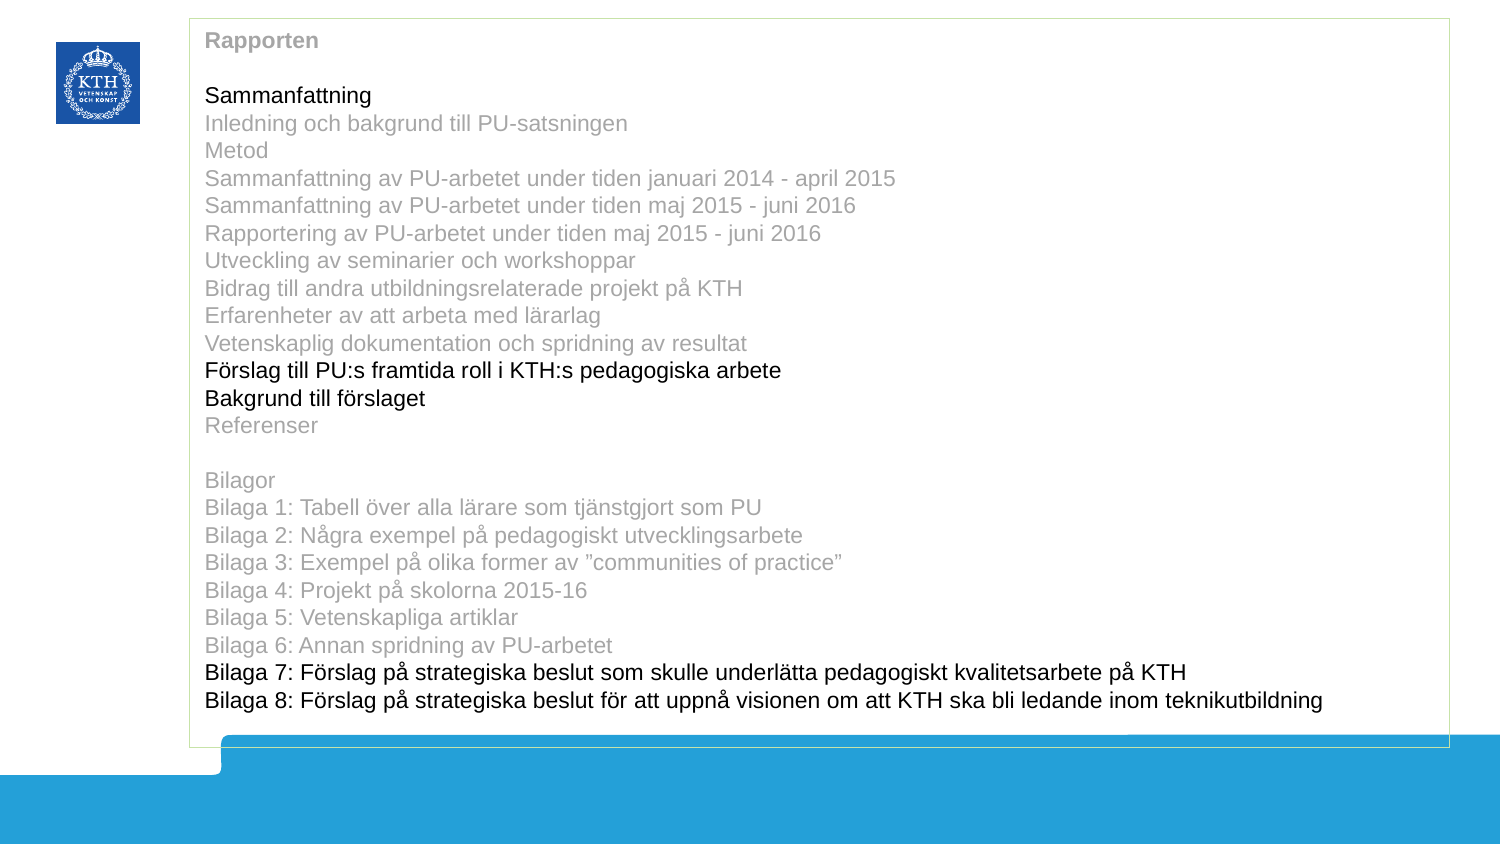

Rapporten
Sammanfattning
Inledning och bakgrund till PU-satsningen
Metod
Sammanfattning av PU-arbetet under tiden januari 2014 - april 2015
Sammanfattning av PU-arbetet under tiden maj 2015 - juni 2016
Rapportering av PU-arbetet under tiden maj 2015 - juni 2016
Utveckling av seminarier och workshoppar
Bidrag till andra utbildningsrelaterade projekt på KTH
Erfarenheter av att arbeta med lärarlag
Vetenskaplig dokumentation och spridning av resultat
Förslag till PU:s framtida roll i KTH:s pedagogiska arbete
Bakgrund till förslaget
Referenser
Bilagor
Bilaga 1: Tabell över alla lärare som tjänstgjort som PU
Bilaga 2: Några exempel på pedagogiskt utvecklingsarbete
Bilaga 3: Exempel på olika former av ”communities of practice”
Bilaga 4: Projekt på skolorna 2015-16
Bilaga 5: Vetenskapliga artiklar
Bilaga 6: Annan spridning av PU-arbetet
Bilaga 7: Förslag på strategiska beslut som skulle underlätta pedagogiskt kvalitetsarbete på KTH
Bilaga 8: Förslag på strategiska beslut för att uppnå visionen om att KTH ska bli ledande inom teknikutbildning